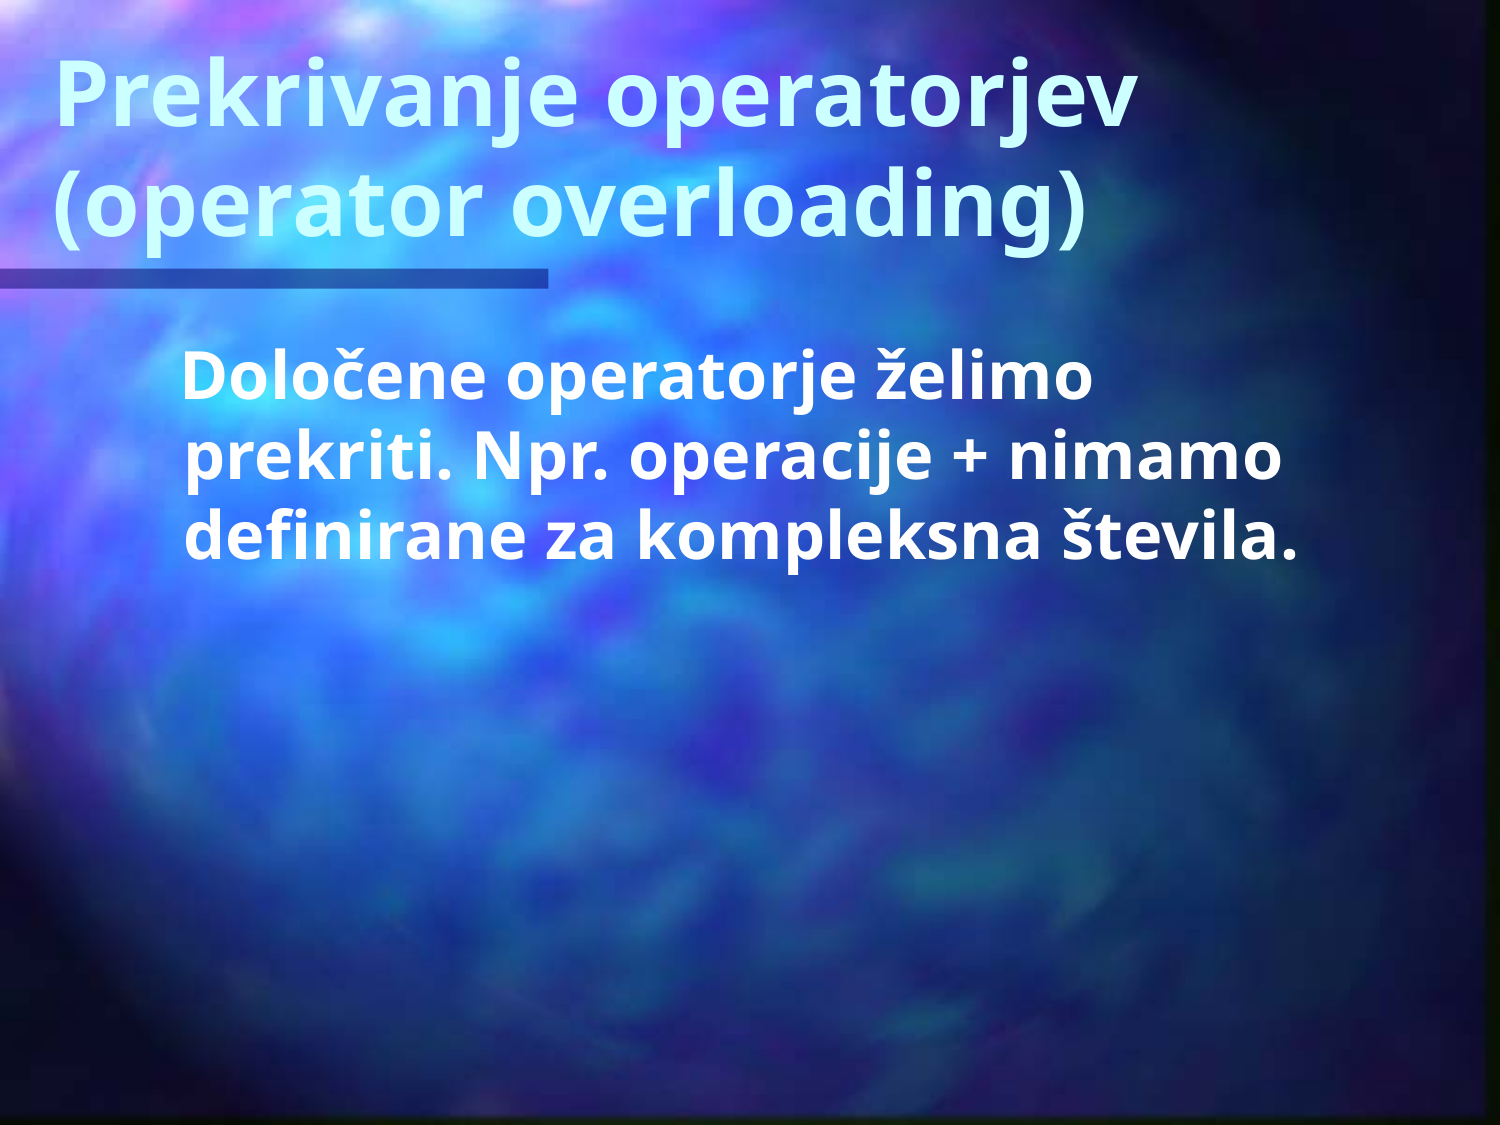

# Prekrivanje operatorjev (operator overloading)
 Določene operatorje želimo prekriti. Npr. operacije + nimamo definirane za kompleksna števila.